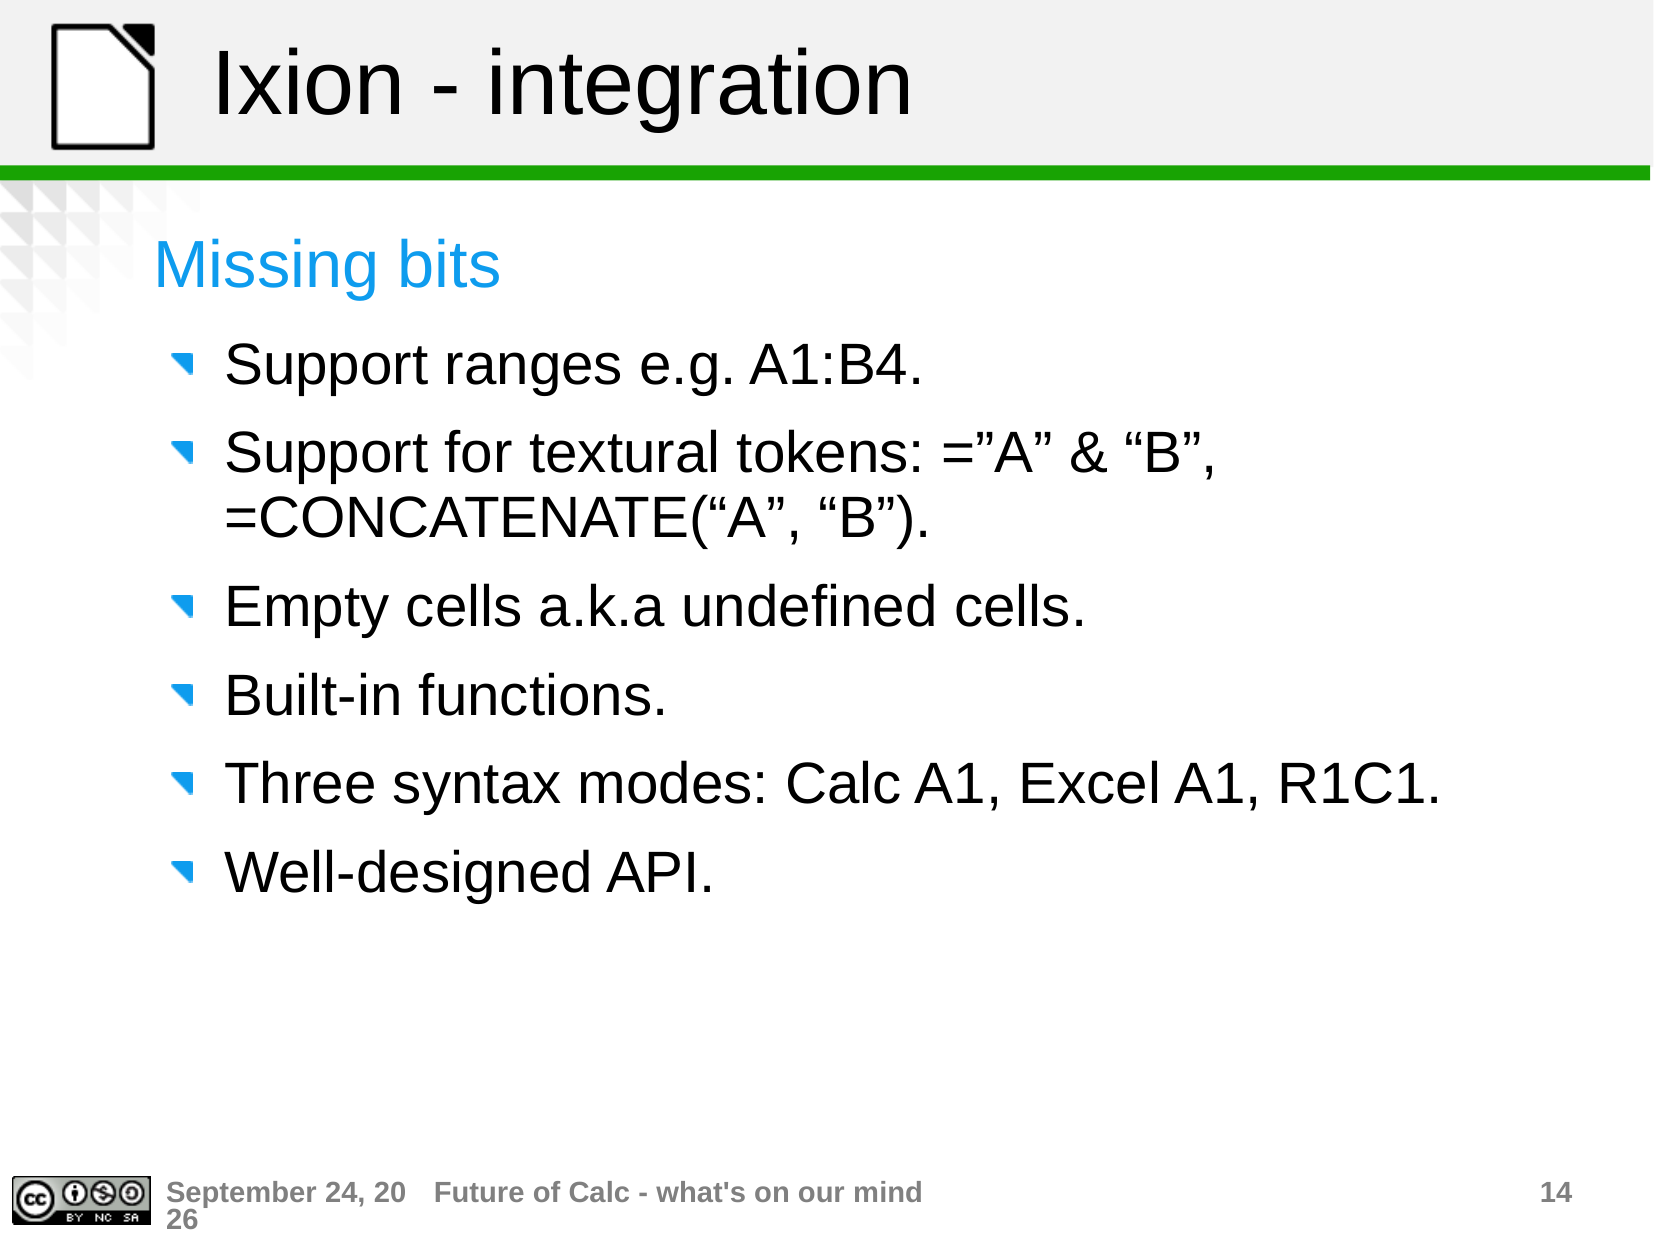

# Ixion - integration
Missing bits
Support ranges e.g. A1:B4.
Support for textural tokens: =”A” & “B”, =CONCATENATE(“A”, “B”).
Empty cells a.k.a undefined cells.
Built-in functions.
Three syntax modes: Calc A1, Excel A1, R1C1.
Well-designed API.
Future of Calc - what's on our mind
14